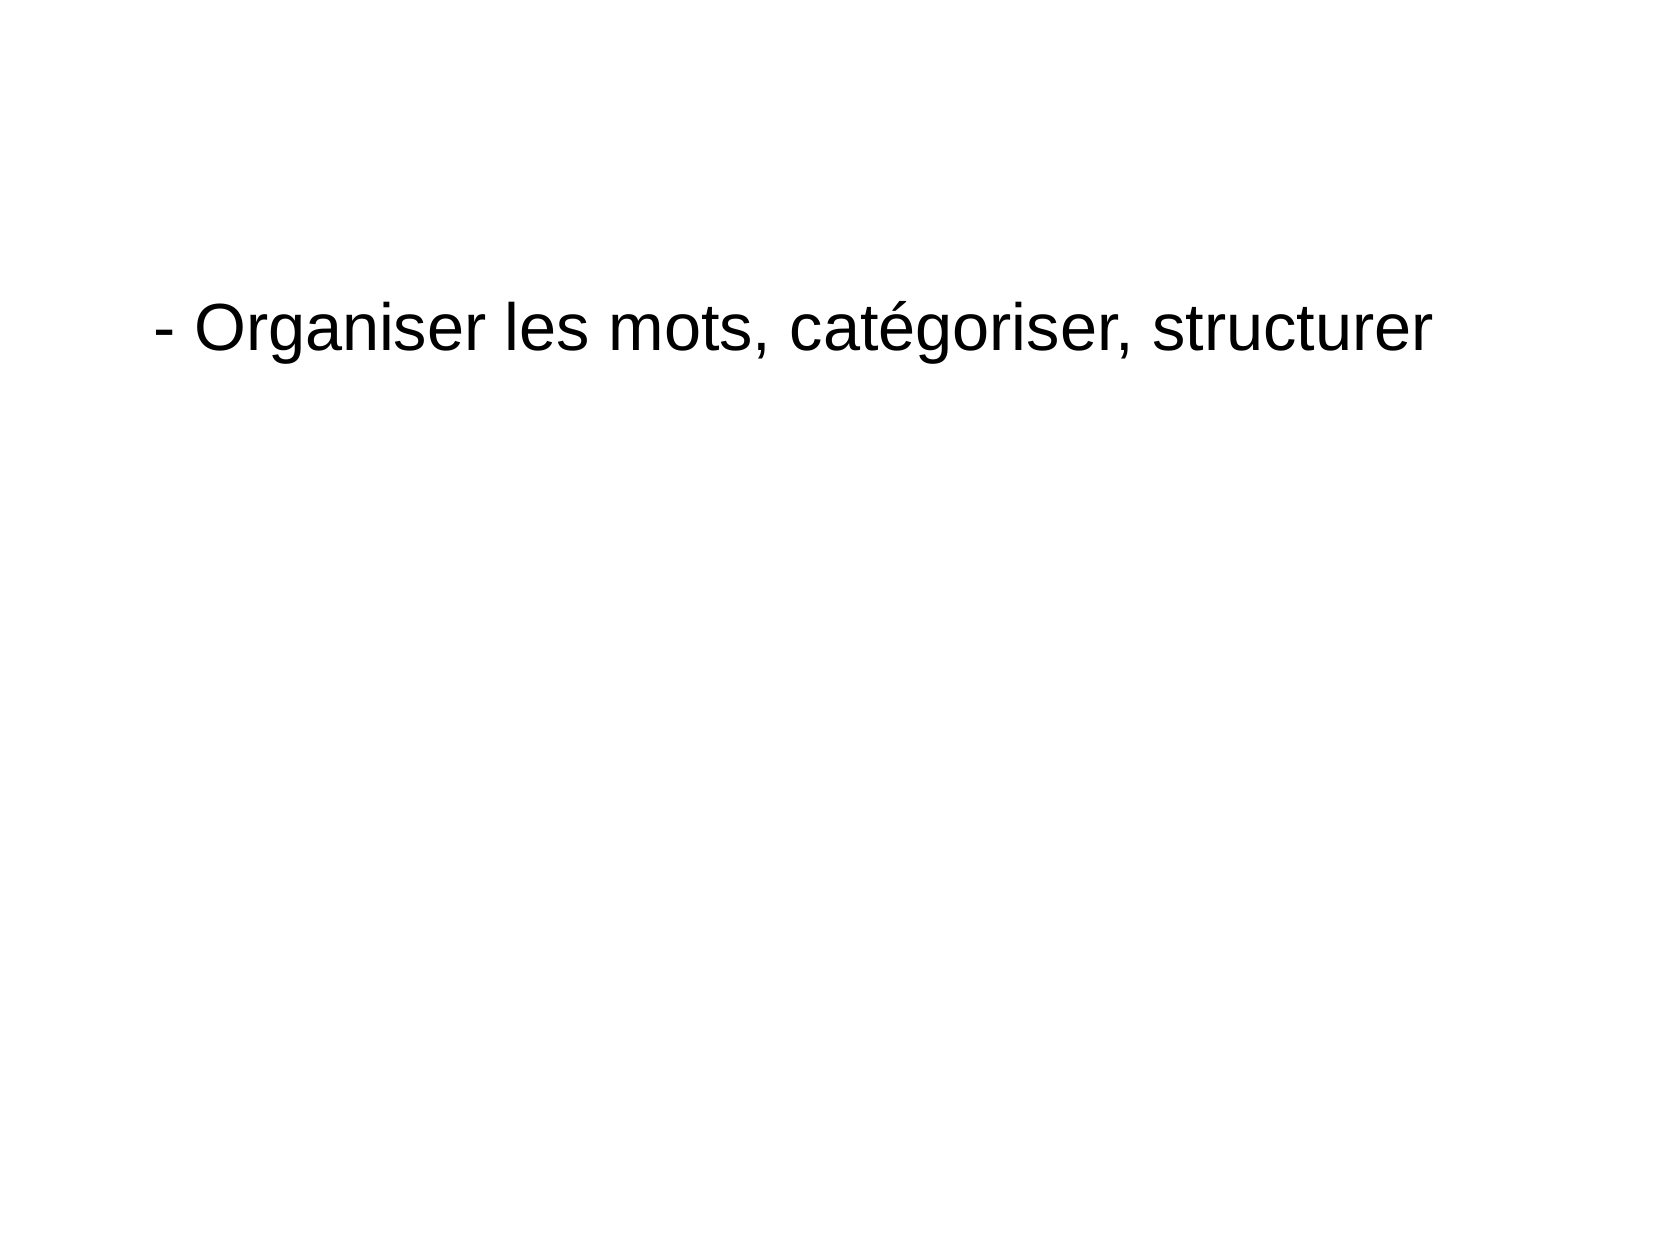

#
- Organiser les mots, catégoriser, structurer